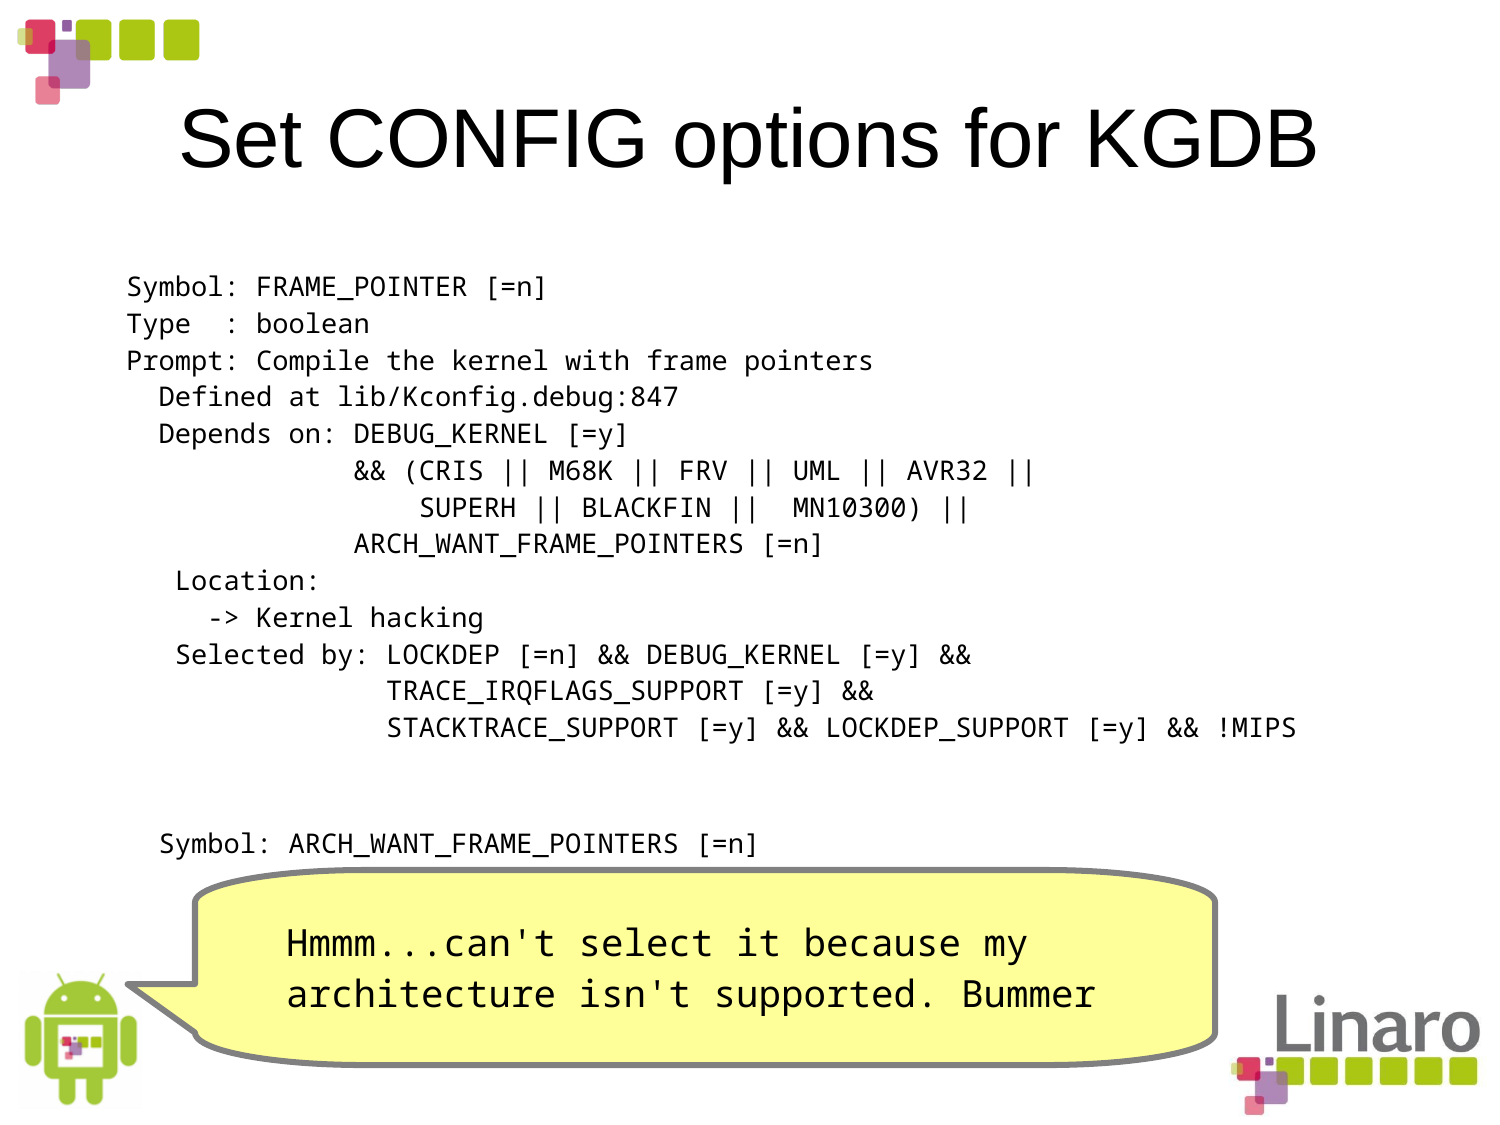

# Set CONFIG options for KGDB
Symbol: FRAME_POINTER [=n]
Type : boolean
Prompt: Compile the kernel with frame pointers
 Defined at lib/Kconfig.debug:847
 Depends on: DEBUG_KERNEL [=y]
 && (CRIS || M68K || FRV || UML || AVR32 ||
 SUPERH || BLACKFIN || MN10300) ||
 ARCH_WANT_FRAME_POINTERS [=n]
 Location:
 -> Kernel hacking
 Selected by: LOCKDEP [=n] && DEBUG_KERNEL [=y] &&
 TRACE_IRQFLAGS_SUPPORT [=y] &&
 STACKTRACE_SUPPORT [=y] && LOCKDEP_SUPPORT [=y] && !MIPS
 Symbol: ARCH_WANT_FRAME_POINTERS [=n]
Hmmm...can't select it because my architecture isn't supported. Bummer